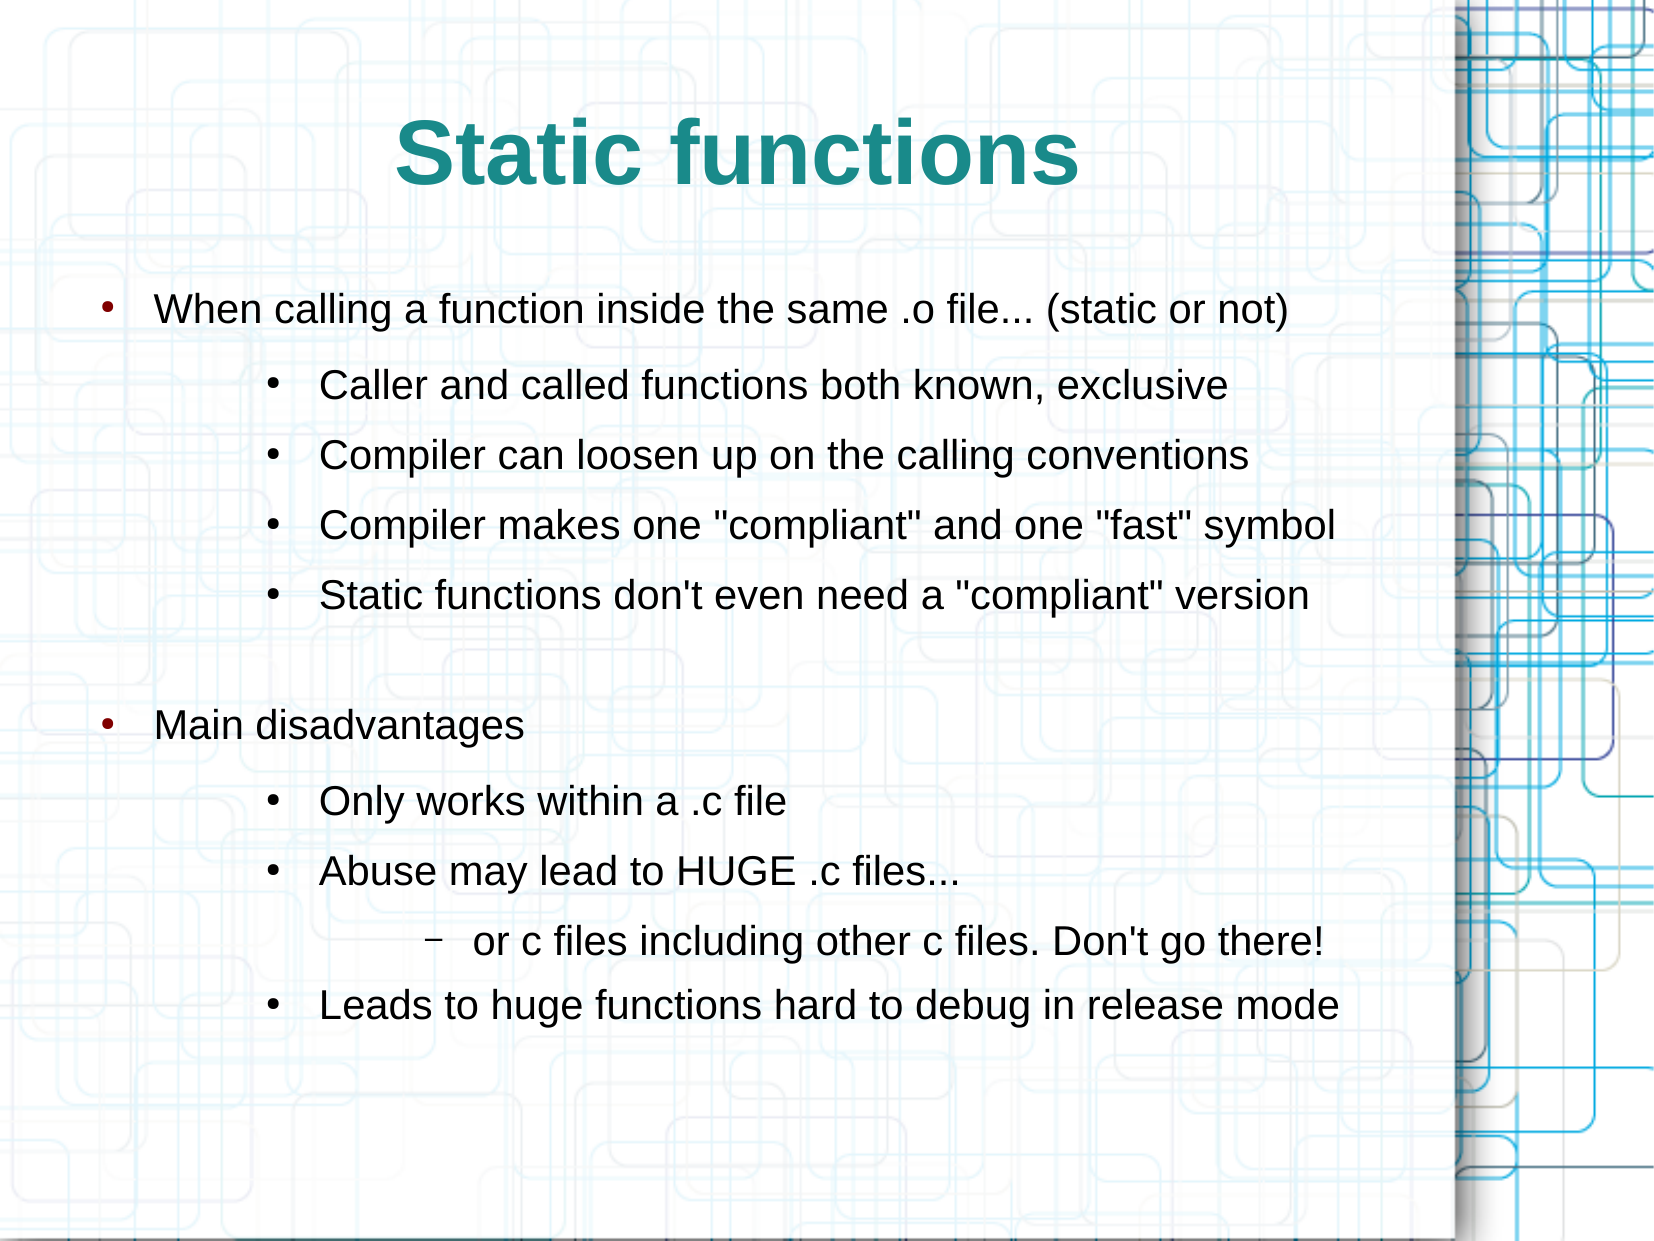

# Static functions
When calling a function inside the same .o file... (static or not)
Caller and called functions both known, exclusive
Compiler can loosen up on the calling conventions
Compiler makes one "compliant" and one "fast" symbol
Static functions don't even need a "compliant" version
Main disadvantages
Only works within a .c file
Abuse may lead to HUGE .c files...
or c files including other c files. Don't go there!
Leads to huge functions hard to debug in release mode